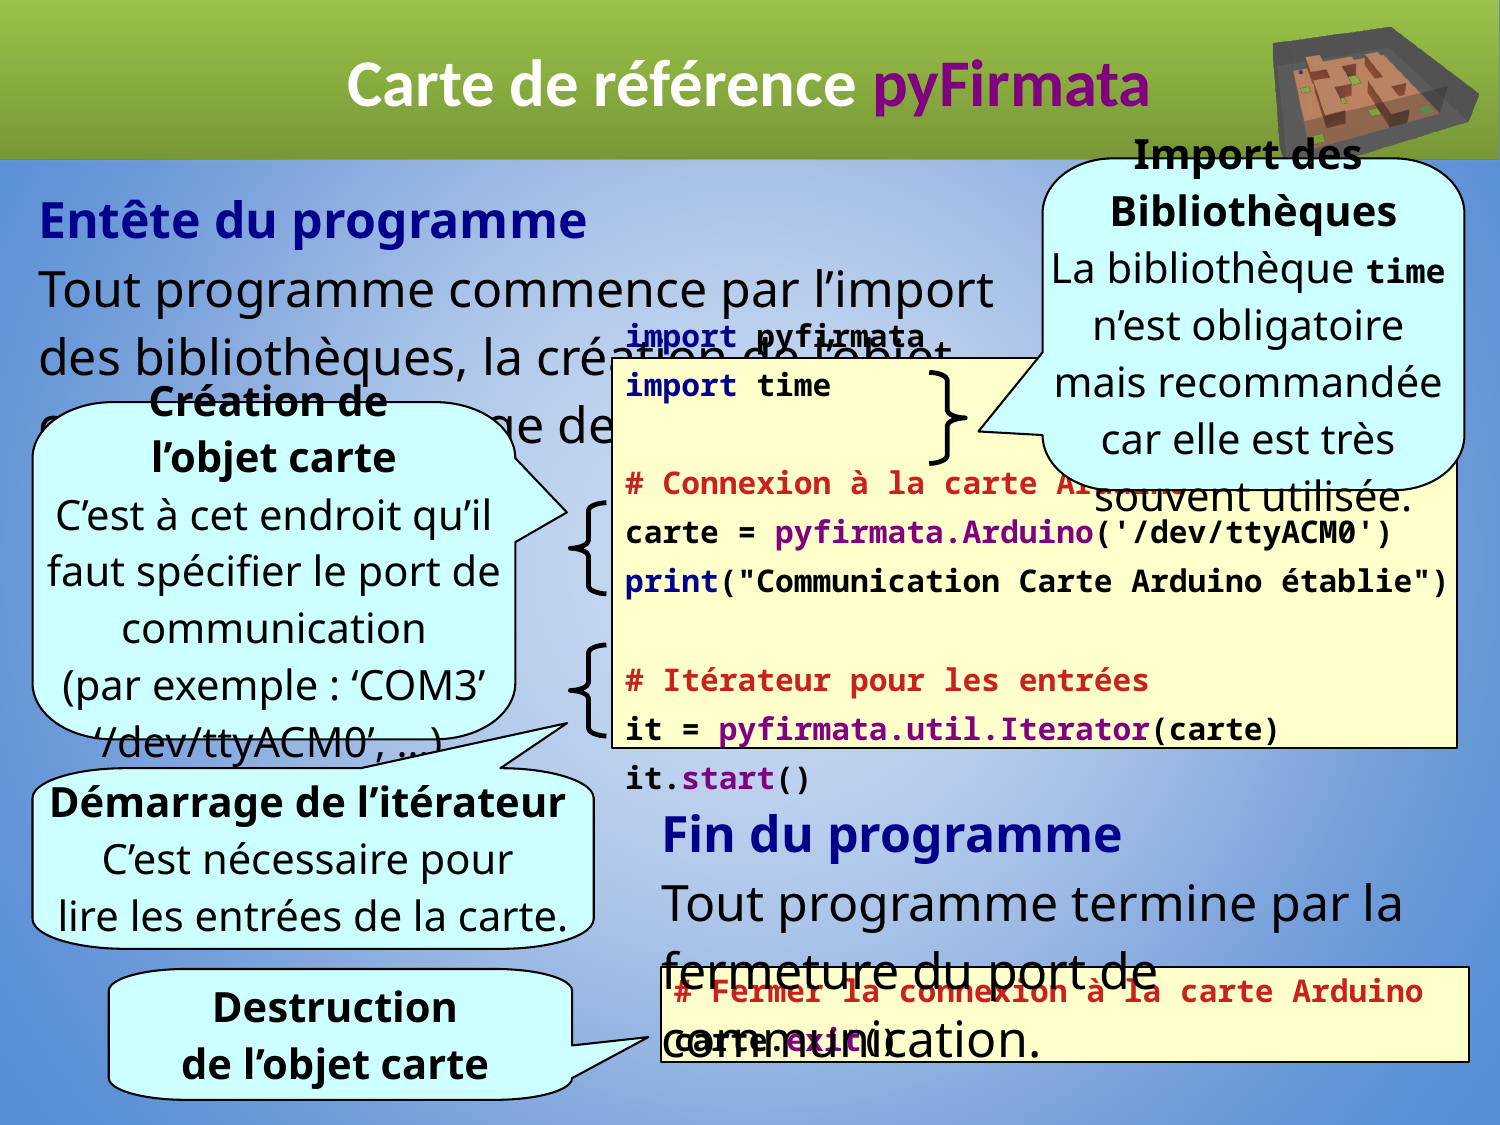

Carte de référence pyFirmata
Import des
Bibliothèques
La bibliothèque time
n’est obligatoire
mais recommandée
car elle est très
souvent utilisée.
Entête du programme
Tout programme commence par l’import des bibliothèques, la création de l’objet carte et le démarrage de l’itérateur.
import pyfirmata
import time
# Connexion à la carte Arduino
carte = pyfirmata.Arduino('/dev/ttyACM0')
print("Communication Carte Arduino établie")
# Itérateur pour les entrées
it = pyfirmata.util.Iterator(carte)
it.start()
Création de
l’objet carte
C’est à cet endroit qu’il
 faut spécifier le port de
communication
(par exemple : ‘COM3’
‘/dev/ttyACM0’, …).
Démarrage de l’itérateur
C’est nécessaire pour
lire les entrées de la carte.
Fin du programme
Tout programme termine par la
fermeture du port de communication.
# Fermer la connexion à la carte Arduino
carte.exit()
Destruction
de l’objet carte